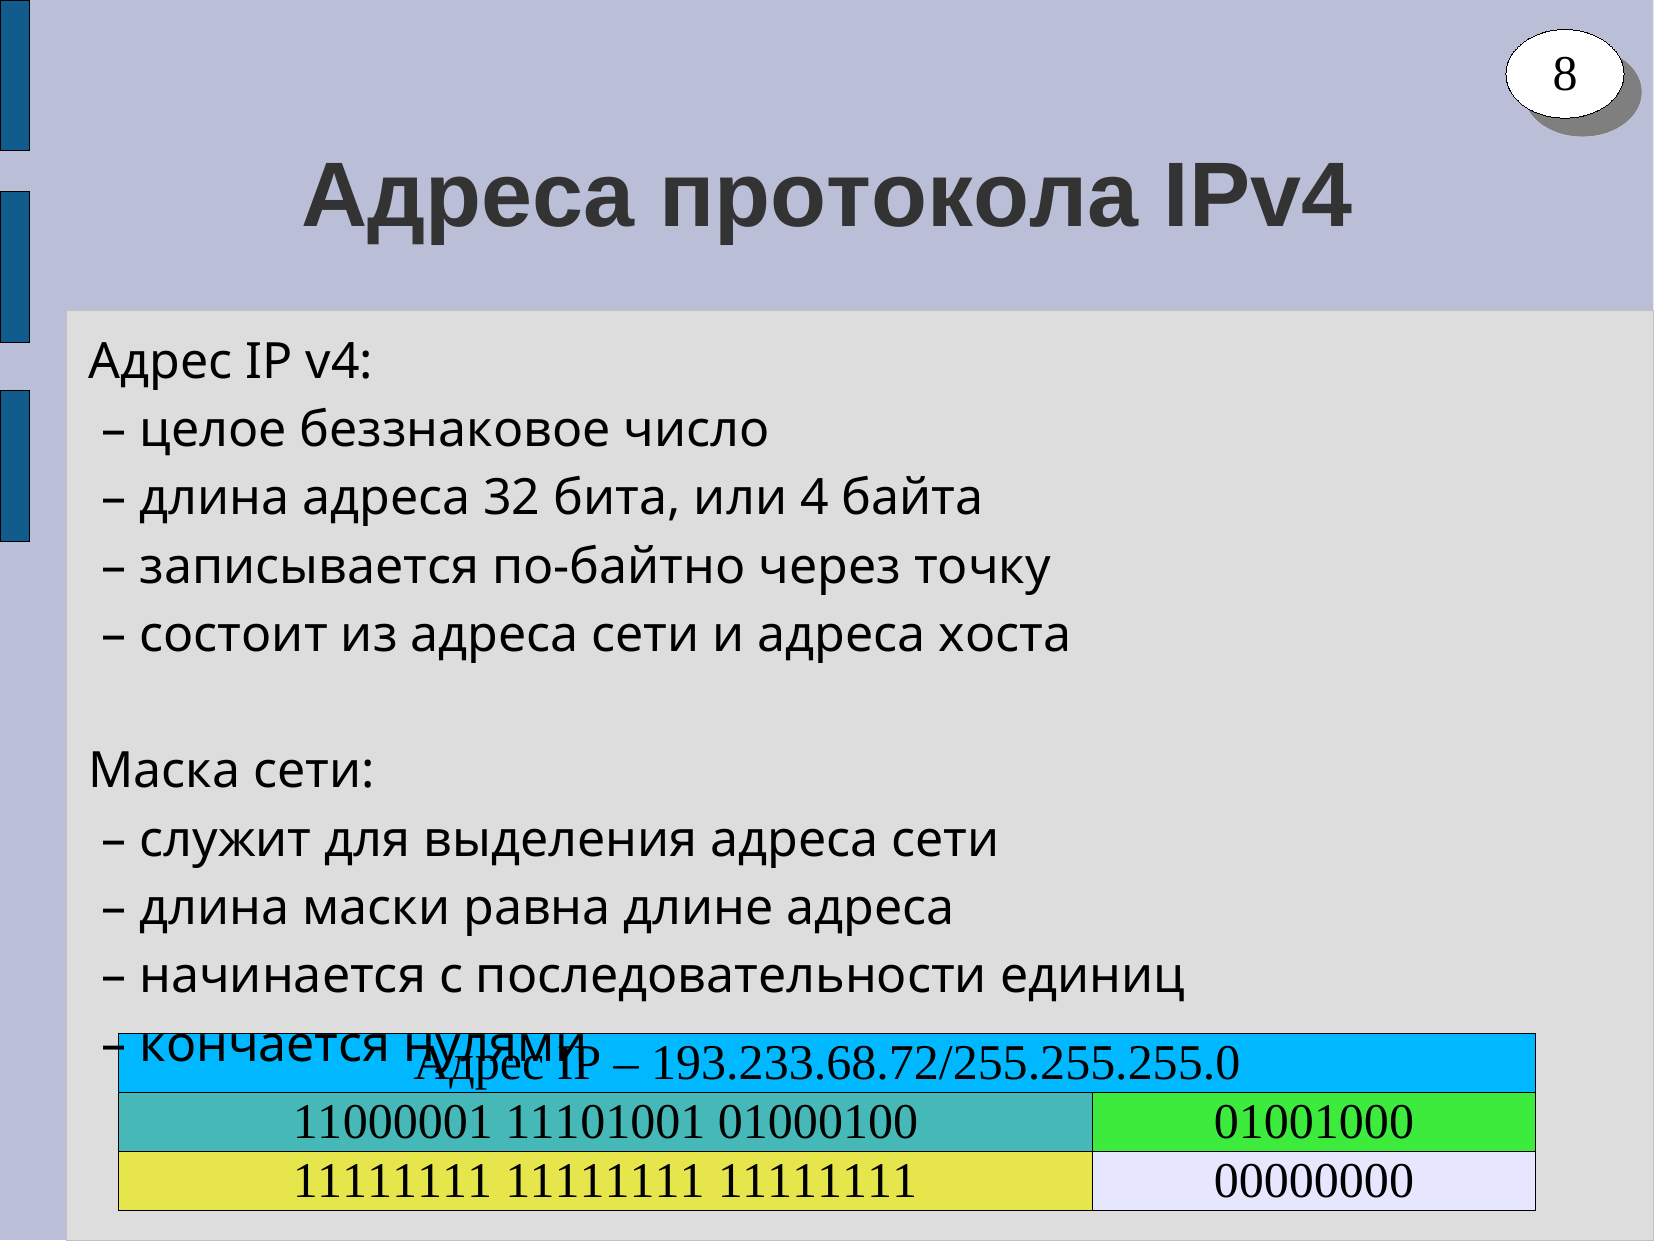

8
# Адреса протокола IPv4
Адрес IP v4:
 – целое беззнаковое число
 – длина адреса 32 бита, или 4 байта
 – записывается по-байтно через точку
 – состоит из адреса сети и адреса хоста
Маска сети:
 – служит для выделения адреса сети
 – длина маски равна длине адреса
 – начинается с последовательности единиц
 – кончается нулями
Адрес IP – 193.233.68.72/255.255.255.0
11000001 11101001 01000100
01001000
11111111 11111111 11111111
00000000